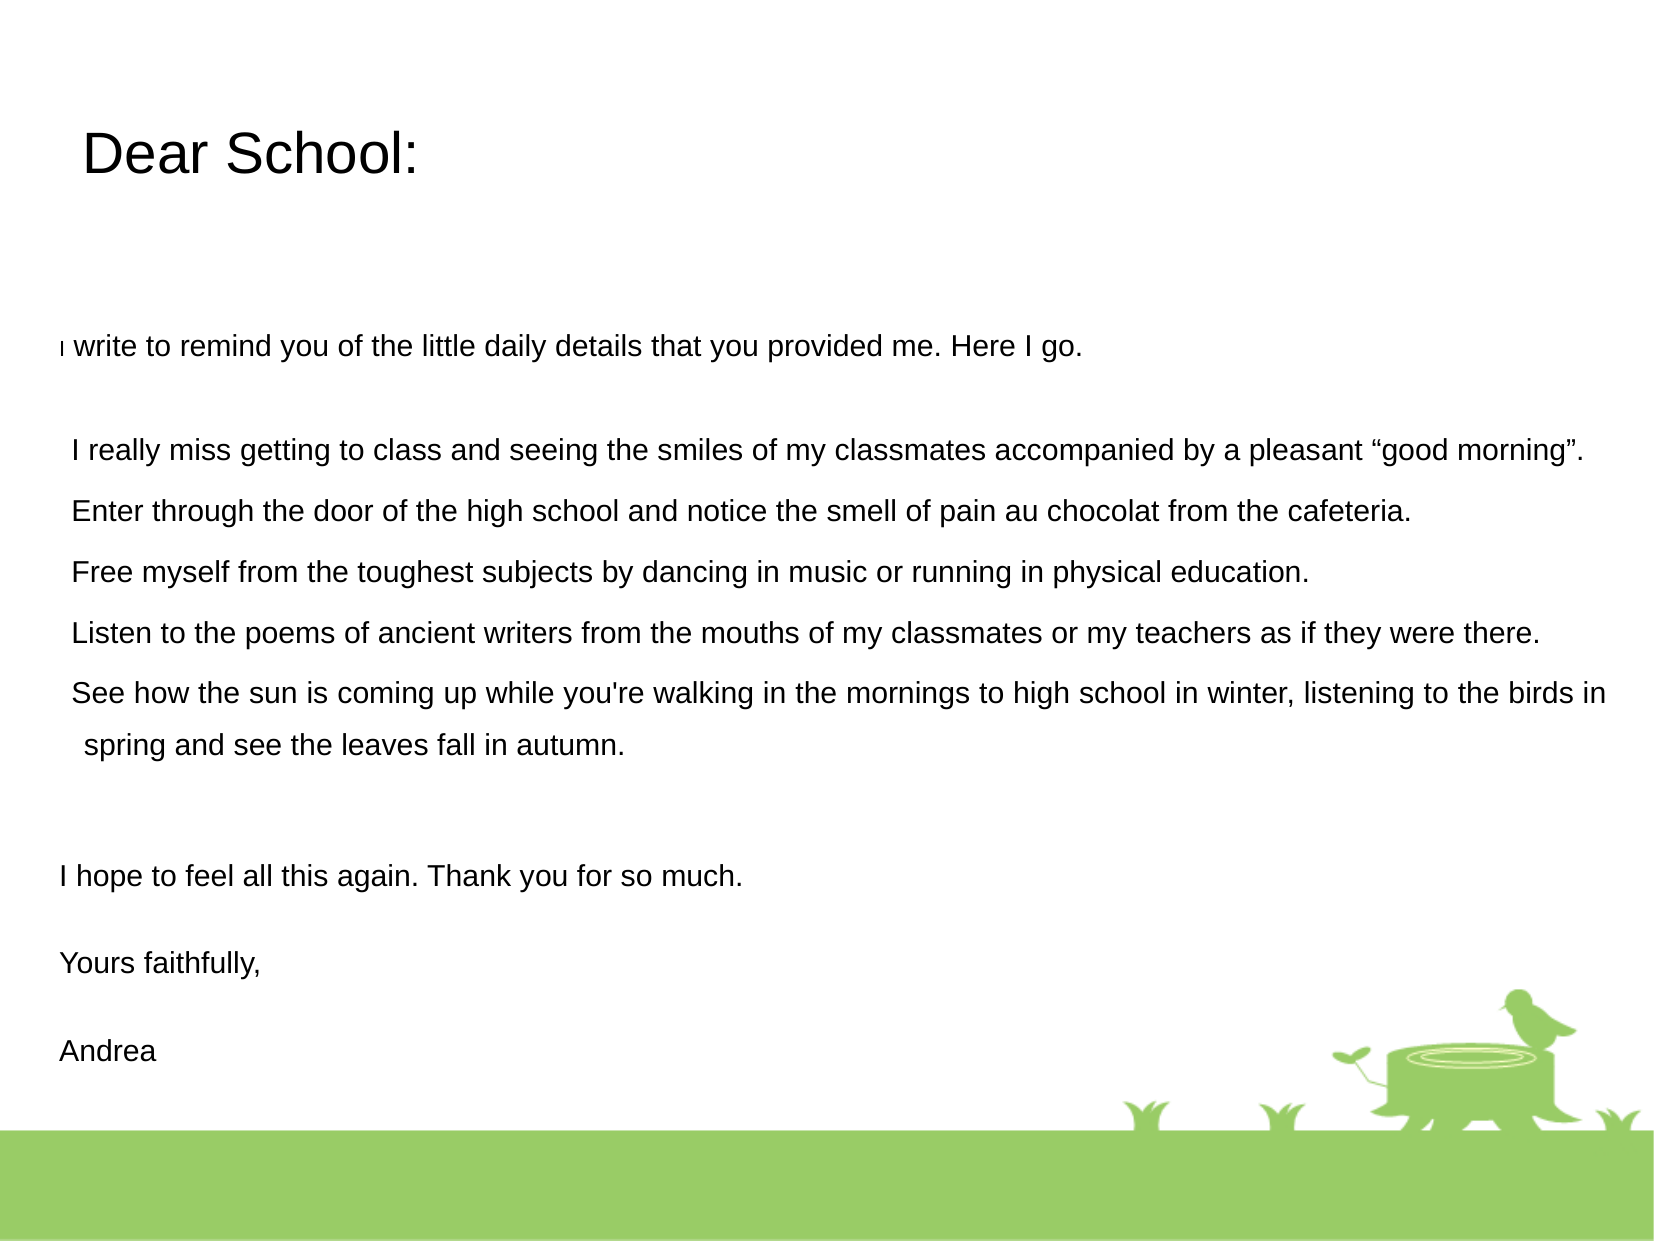

# Dear School:
I write to remind you of the little daily details that you provided me. Here I go.
I really miss getting to class and seeing the smiles of my classmates accompanied by a pleasant “good morning”.
Enter through the door of the high school and notice the smell of pain au chocolat from the cafeteria.
Free myself from the toughest subjects by dancing in music or running in physical education.
Listen to the poems of ancient writers from the mouths of my classmates or my teachers as if they were there.
See how the sun is coming up while you're walking in the mornings to high school in winter, listening to the birds in spring and see the leaves fall in autumn.
I hope to feel all this again. Thank you for so much.
Yours faithfully,
Andrea